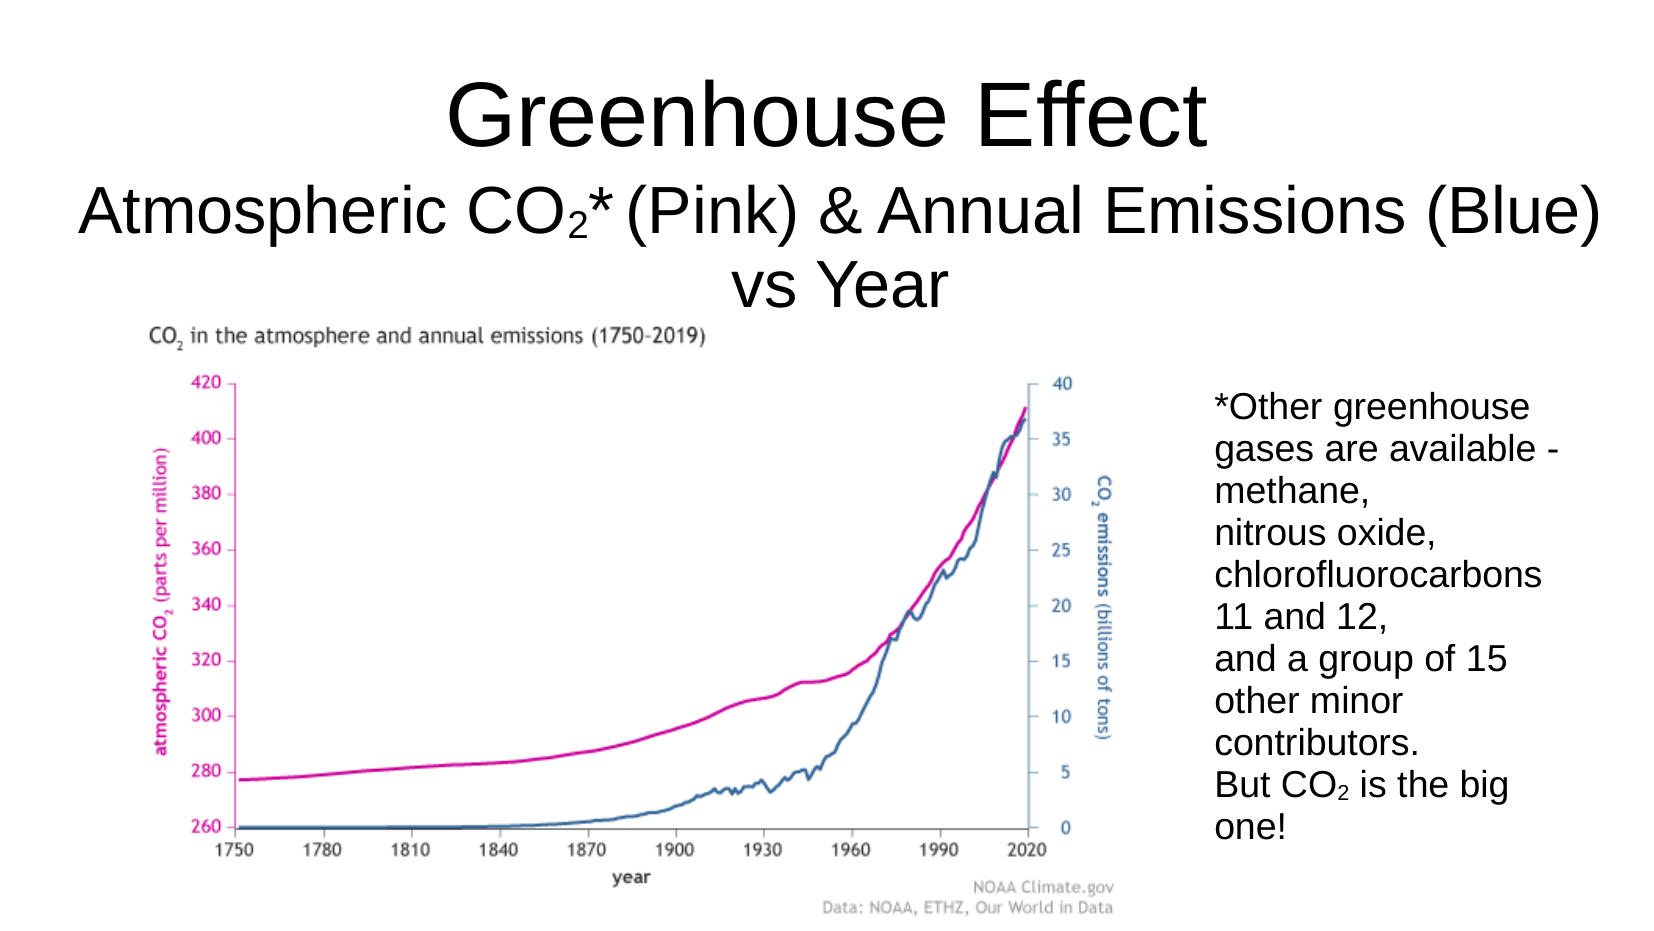

# Greenhouse Effect
Atmospheric CO2* (Pink) & Annual Emissions (Blue) vs Year
*Other greenhouse gases are available - methane,
nitrous oxide,
chlorofluorocarbons 11 and 12,
and a group of 15 other minor
contributors.
But CO2 is the big one!